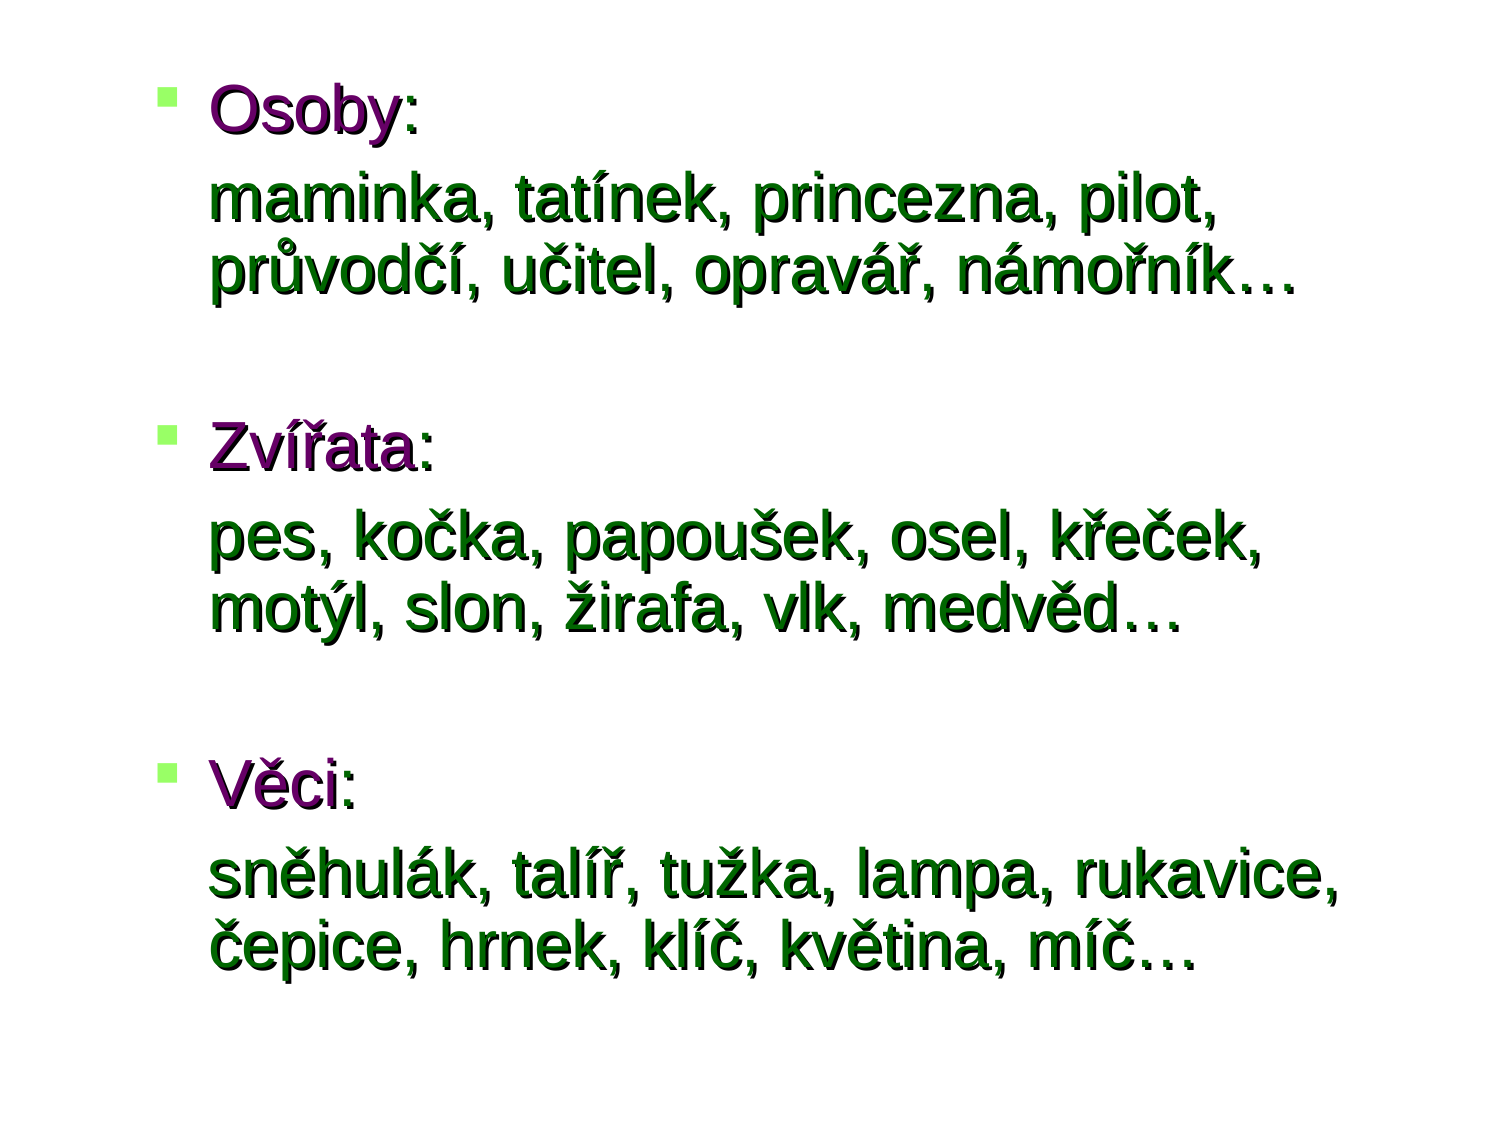

# Osoby:
 maminka, tatínek, princezna, pilot, průvodčí, učitel, opravář, námořník…
Zvířata:
 pes, kočka, papoušek, osel, křeček, motýl, slon, žirafa, vlk, medvěd…
Věci:
 sněhulák, talíř, tužka, lampa, rukavice, čepice, hrnek, klíč, květina, míč…